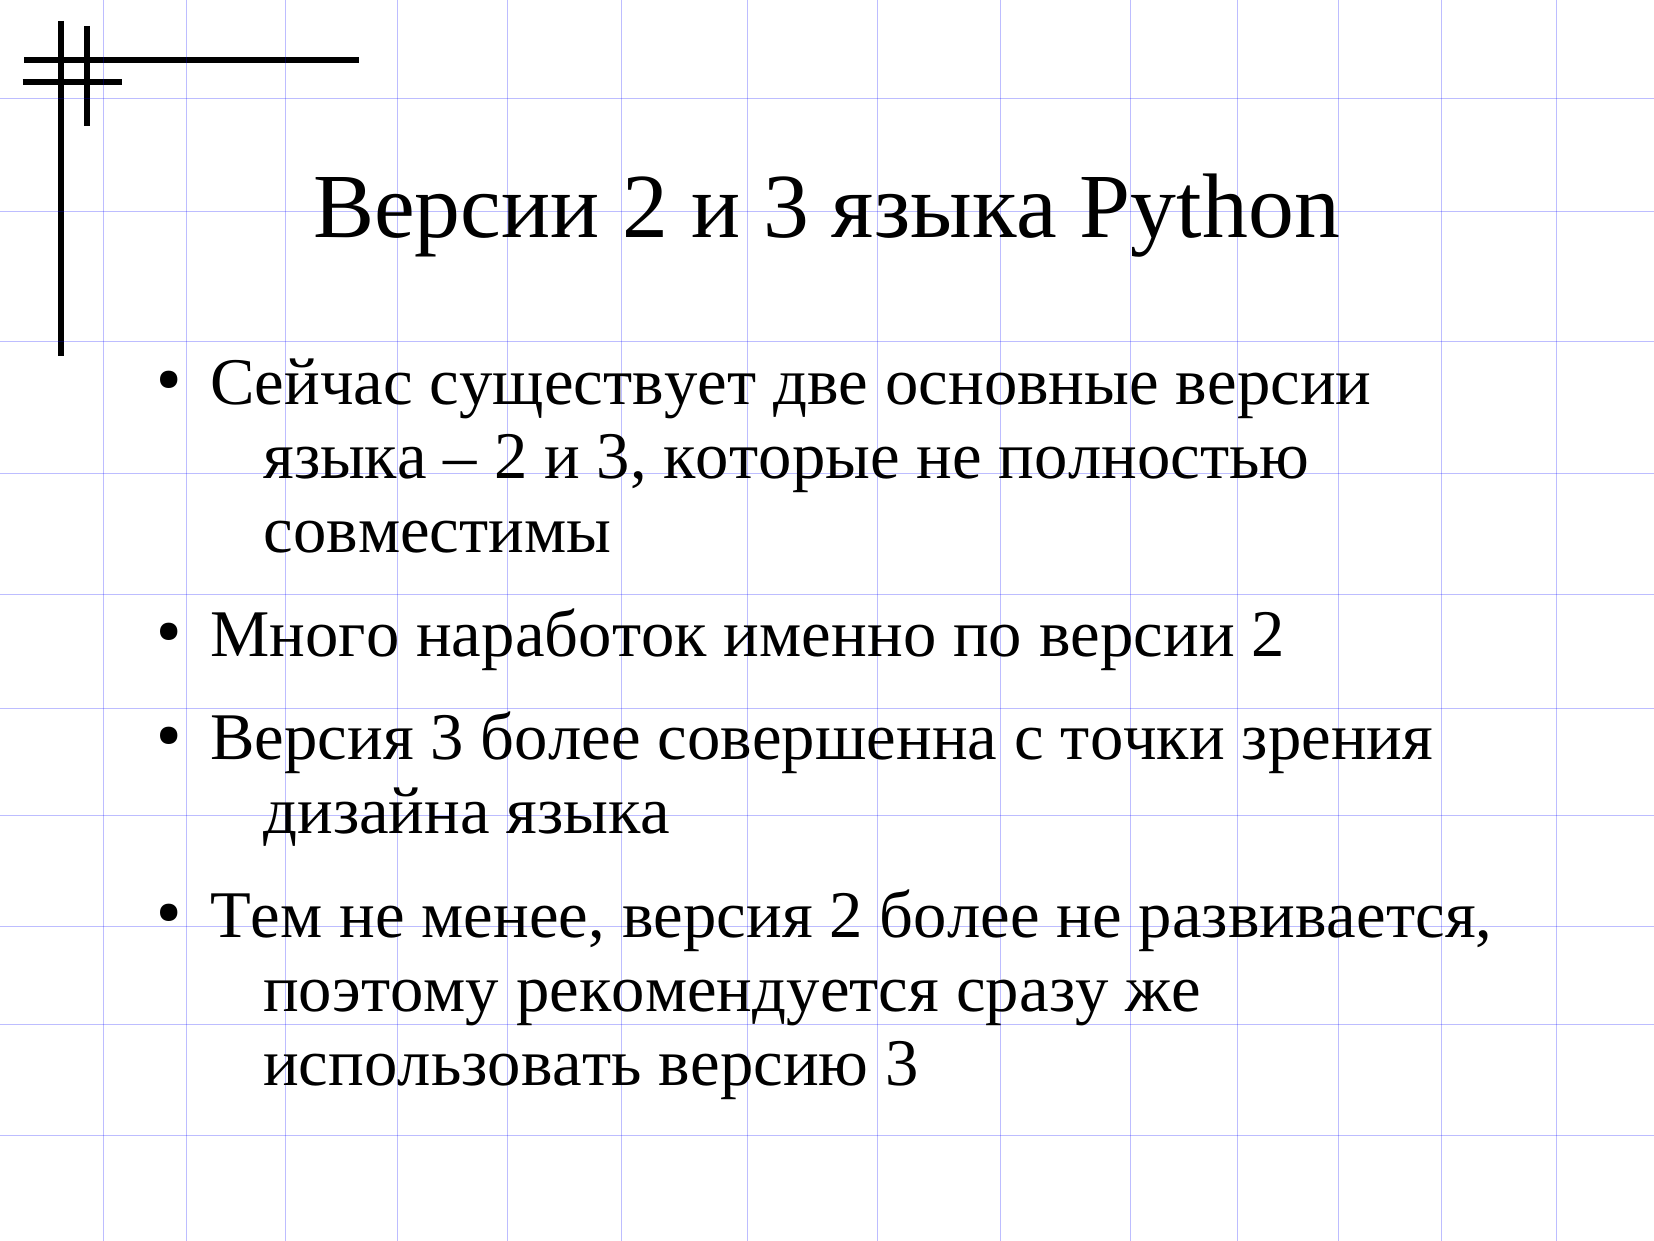

# Версии 2 и 3 языка Python
Сейчас существует две основные версии языка – 2 и 3, которые не полностью совместимы
Много наработок именно по версии 2
Версия 3 более совершенна с точки зрения дизайна языка
Тем не менее, версия 2 более не развивается, поэтому рекомендуется сразу же использовать версию 3